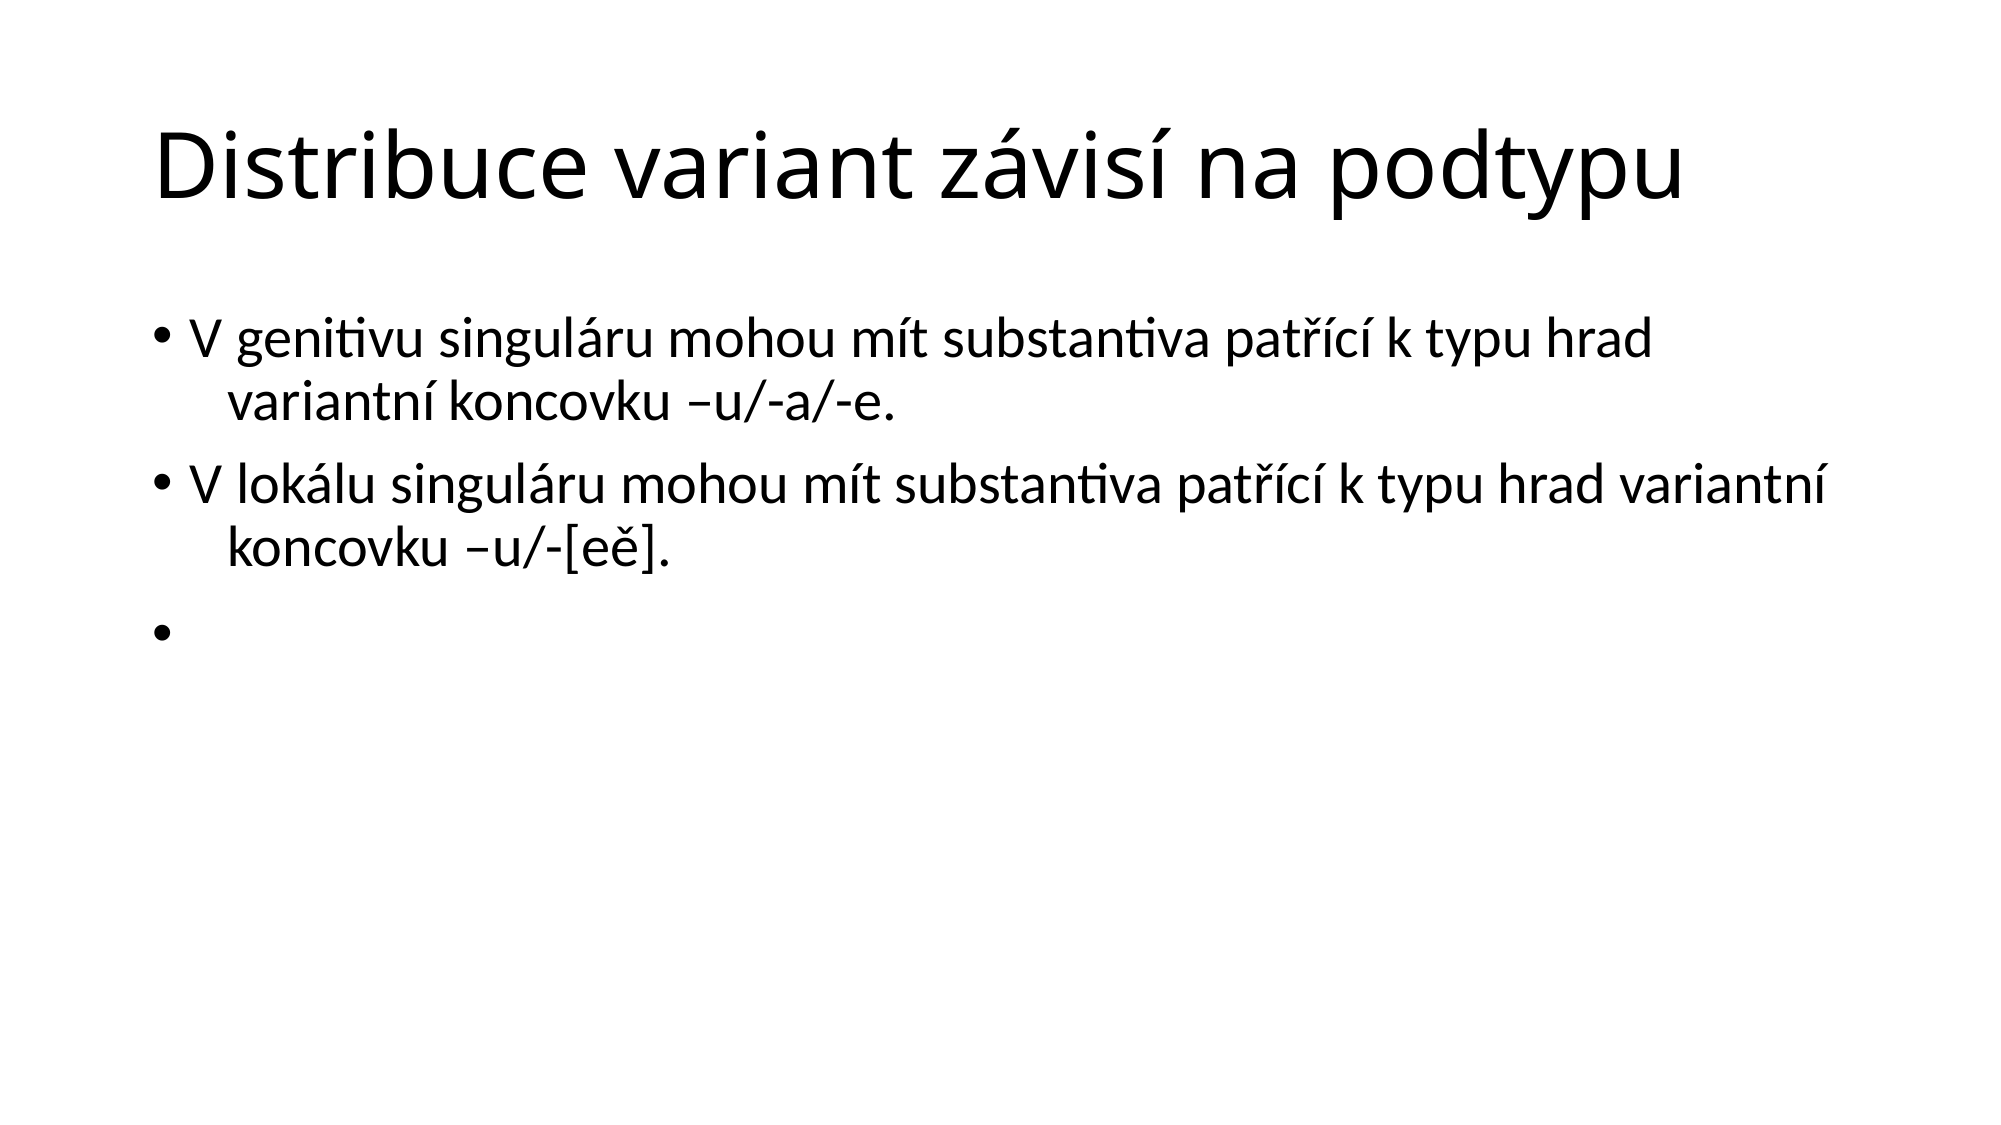

# Distribuce variant závisí na podtypu
V genitivu singuláru mohou mít substantiva patřící k typu hrad variantní koncovku –u/-a/-e.
V lokálu singuláru mohou mít substantiva patřící k typu hrad variantní koncovku –u/-[eě].